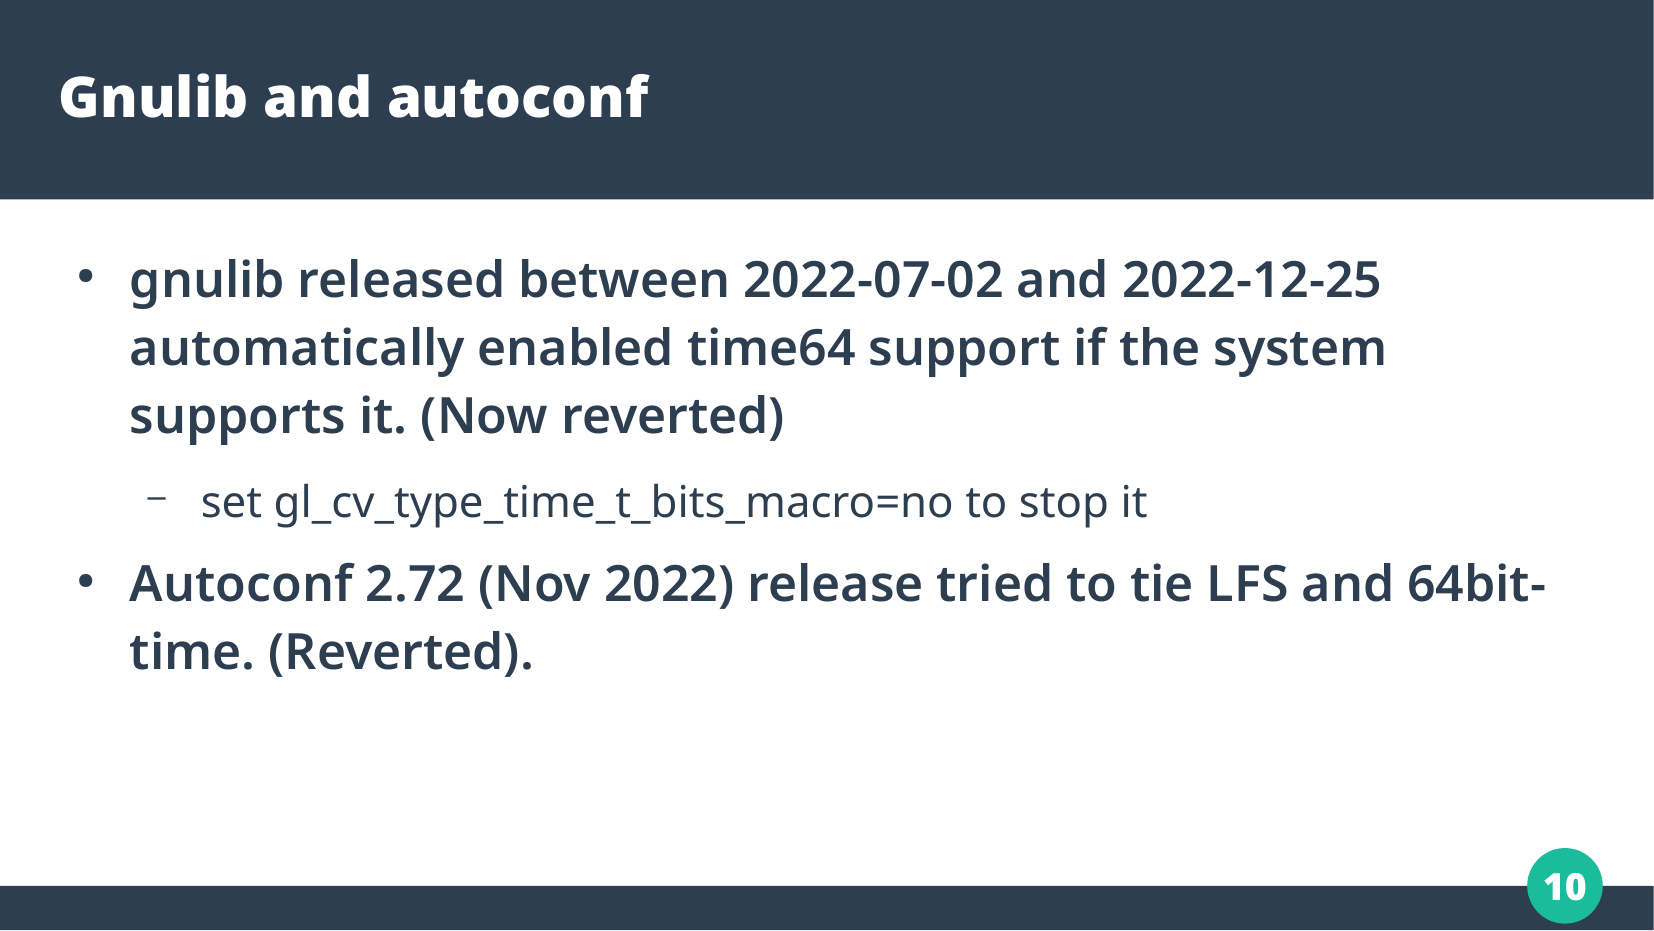

# Gnulib and autoconf
gnulib released between 2022-07-02 and 2022-12-25 automatically enabled time64 support if the system supports it. (Now reverted)
set gl_cv_type_time_t_bits_macro=no to stop it
Autoconf 2.72 (Nov 2022) release tried to tie LFS and 64bit-time. (Reverted).